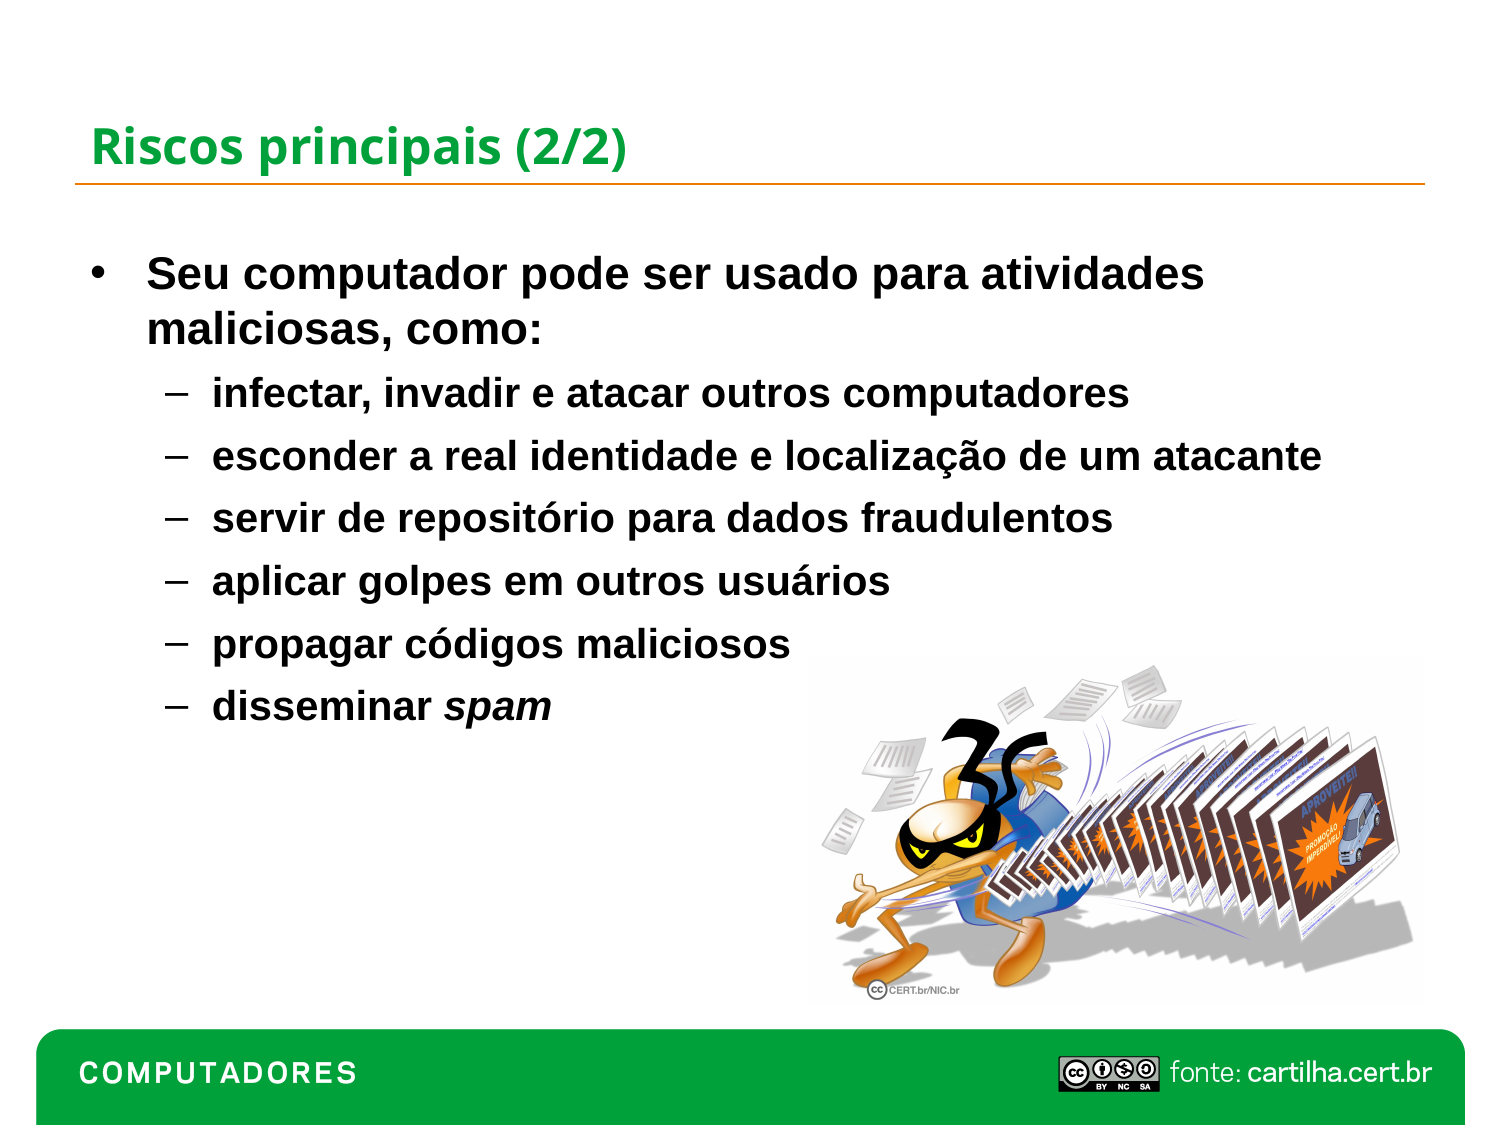

Riscos principais (2/2)
# Seu computador pode ser usado para atividades maliciosas, como:
infectar, invadir e atacar outros computadores
esconder a real identidade e localização de um atacante
servir de repositório para dados fraudulentos
aplicar golpes em outros usuários
propagar códigos maliciosos
disseminar spam